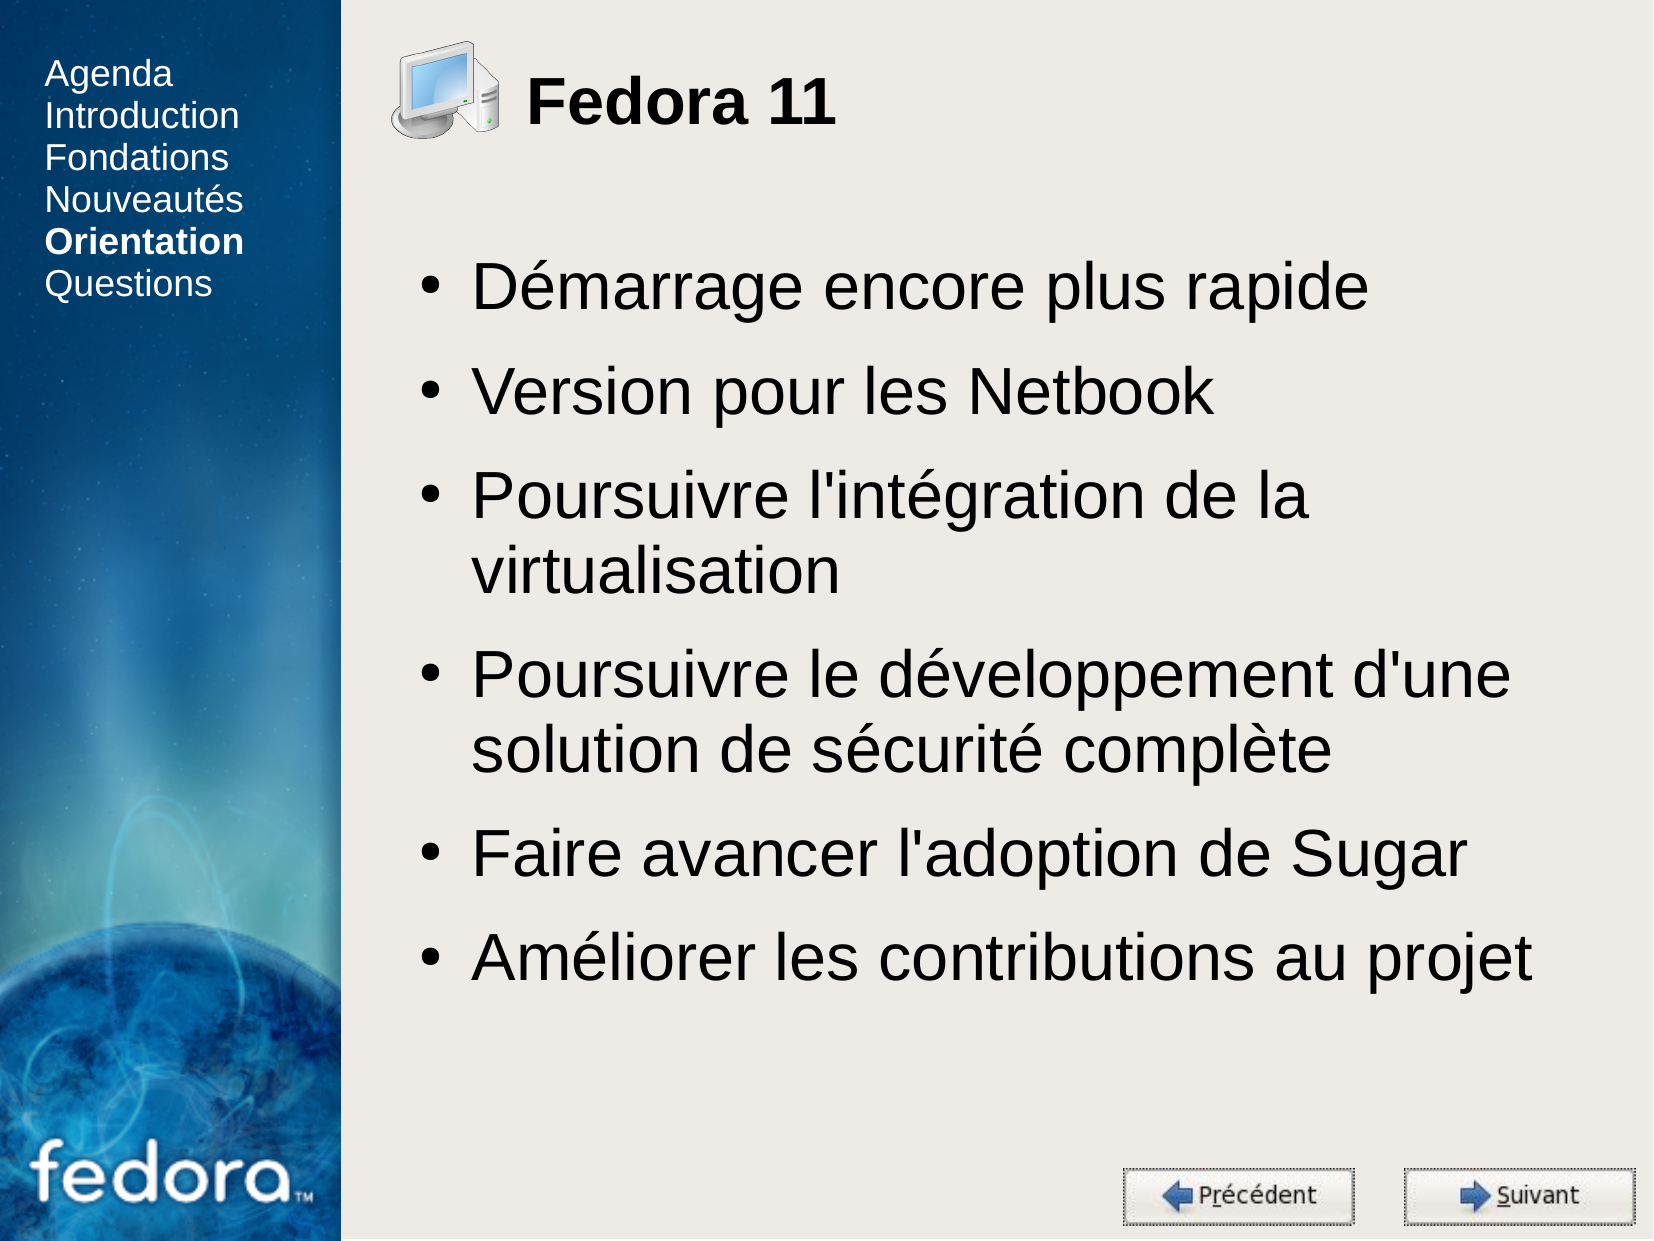

Agenda
Introduction
Fondations
Nouveautés
Orientation
Questions
Fedora 11
# Démarrage encore plus rapide
Version pour les Netbook
Poursuivre l'intégration de la virtualisation
Poursuivre le développement d'une solution de sécurité complète
Faire avancer l'adoption de Sugar
Améliorer les contributions au projet